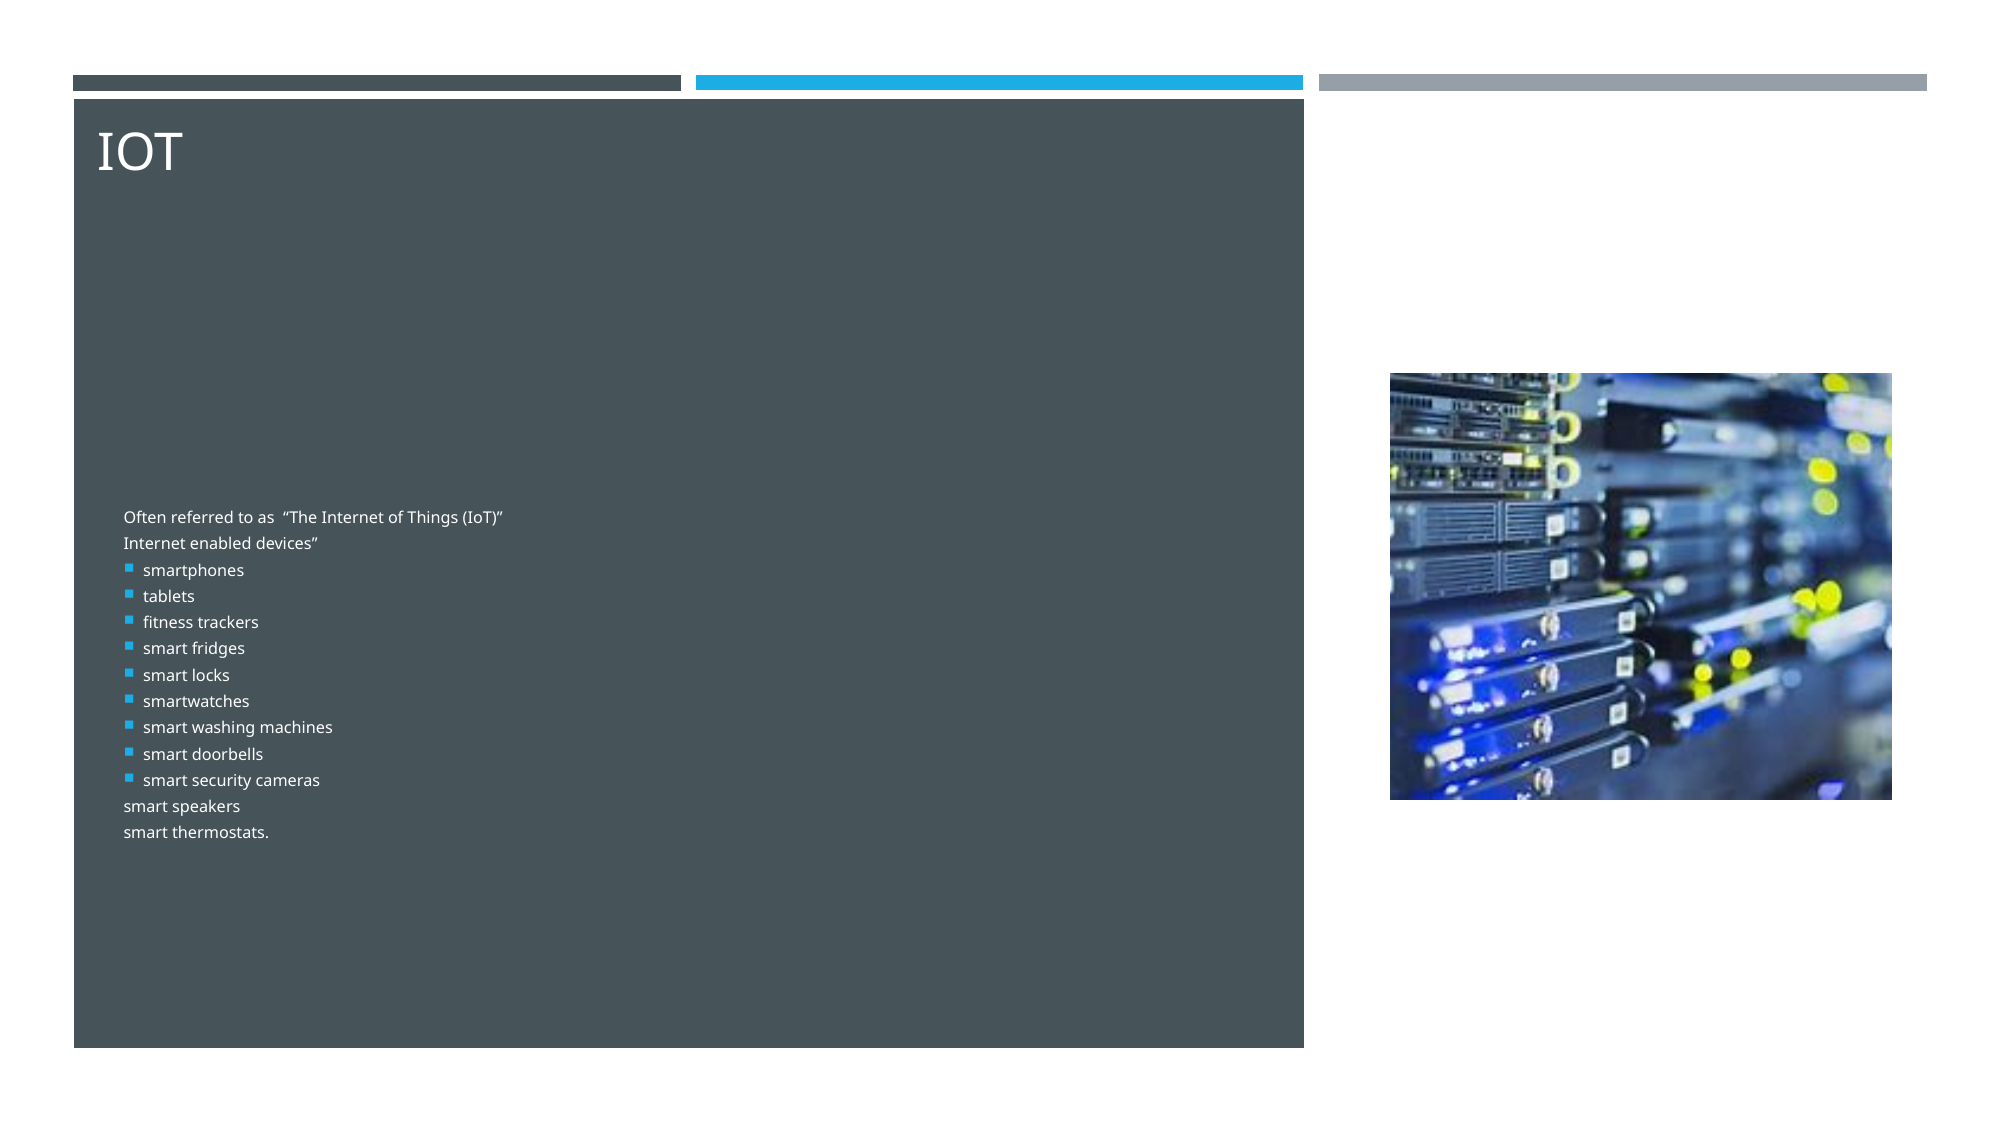

# IOT
Often referred to as “The Internet of Things (IoT)”
Internet enabled devices”
smartphones
tablets
fitness trackers
smart fridges
smart locks
smartwatches
smart washing machines
smart doorbells
smart security cameras
smart speakers
smart thermostats.